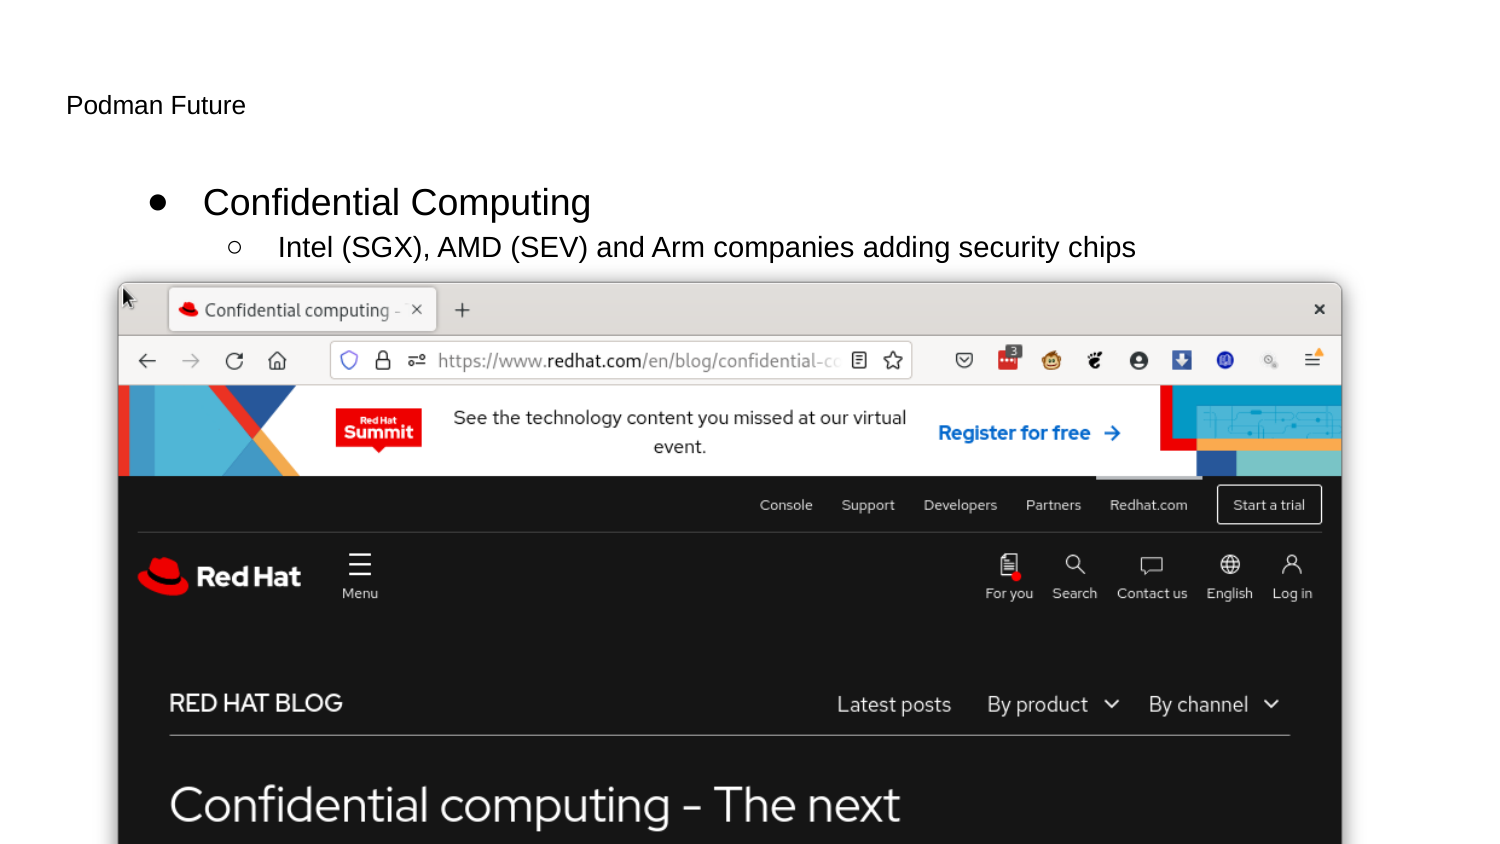

# Podman Future
Confidential Computing
Intel (SGX), AMD (SEV) and Arm companies adding security chips